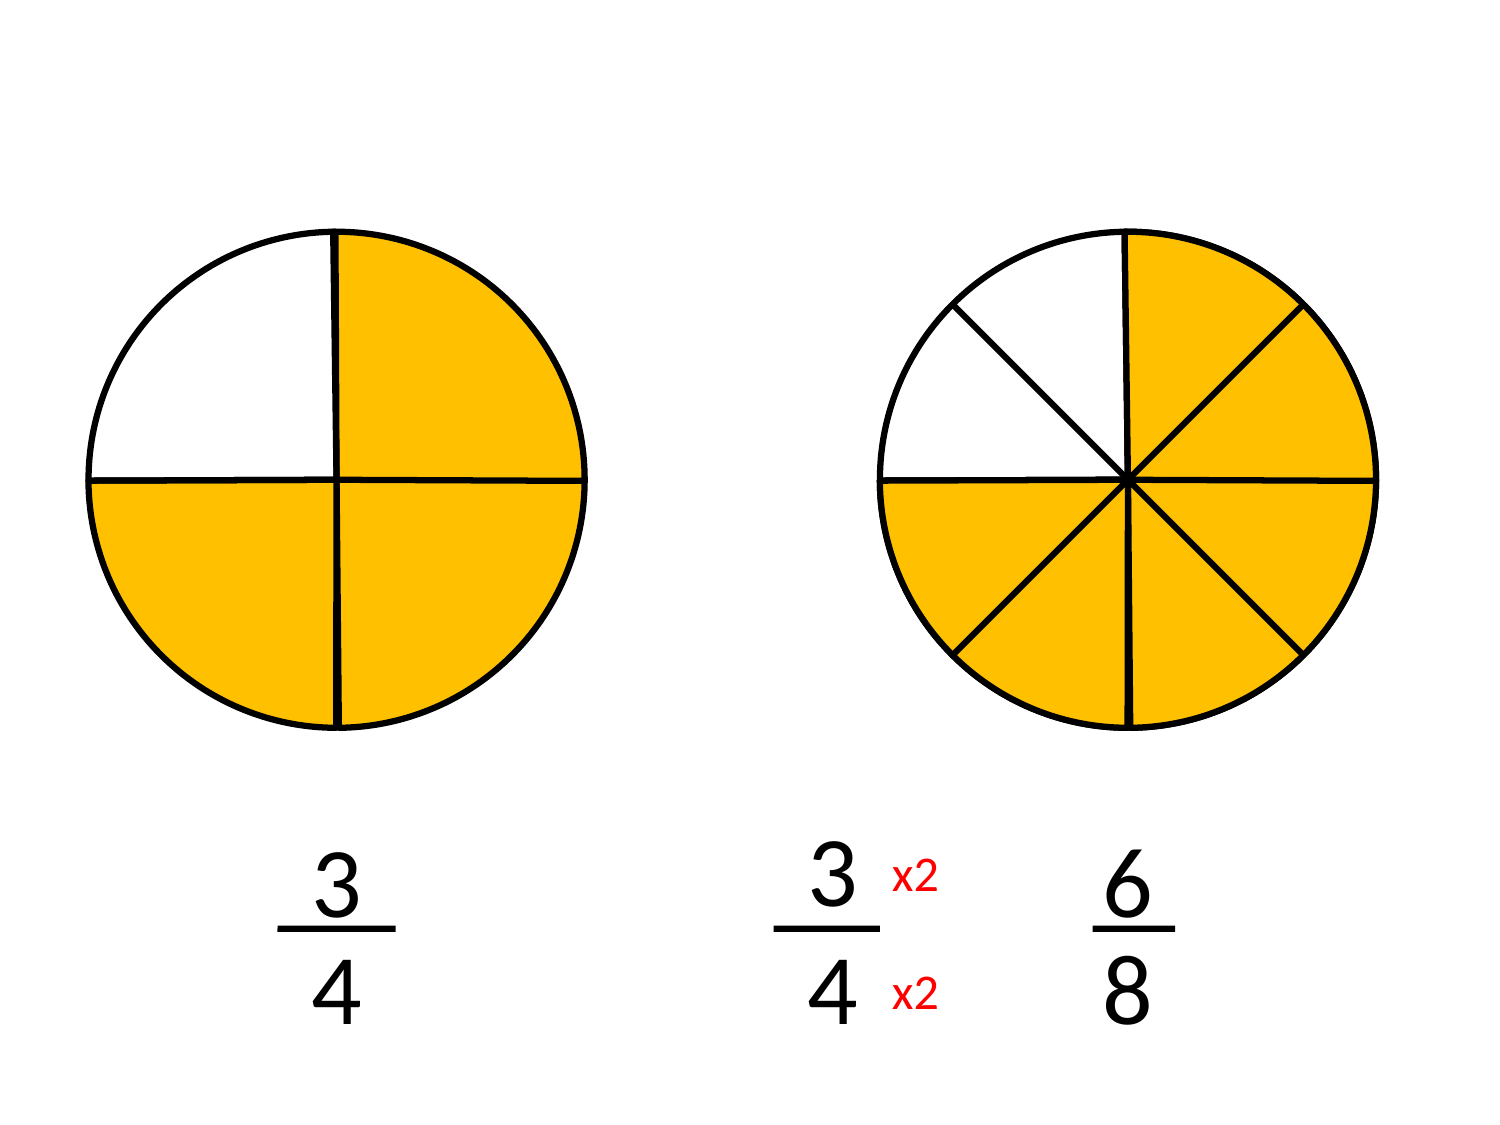

3
3
6
x2
4
4
8
x2